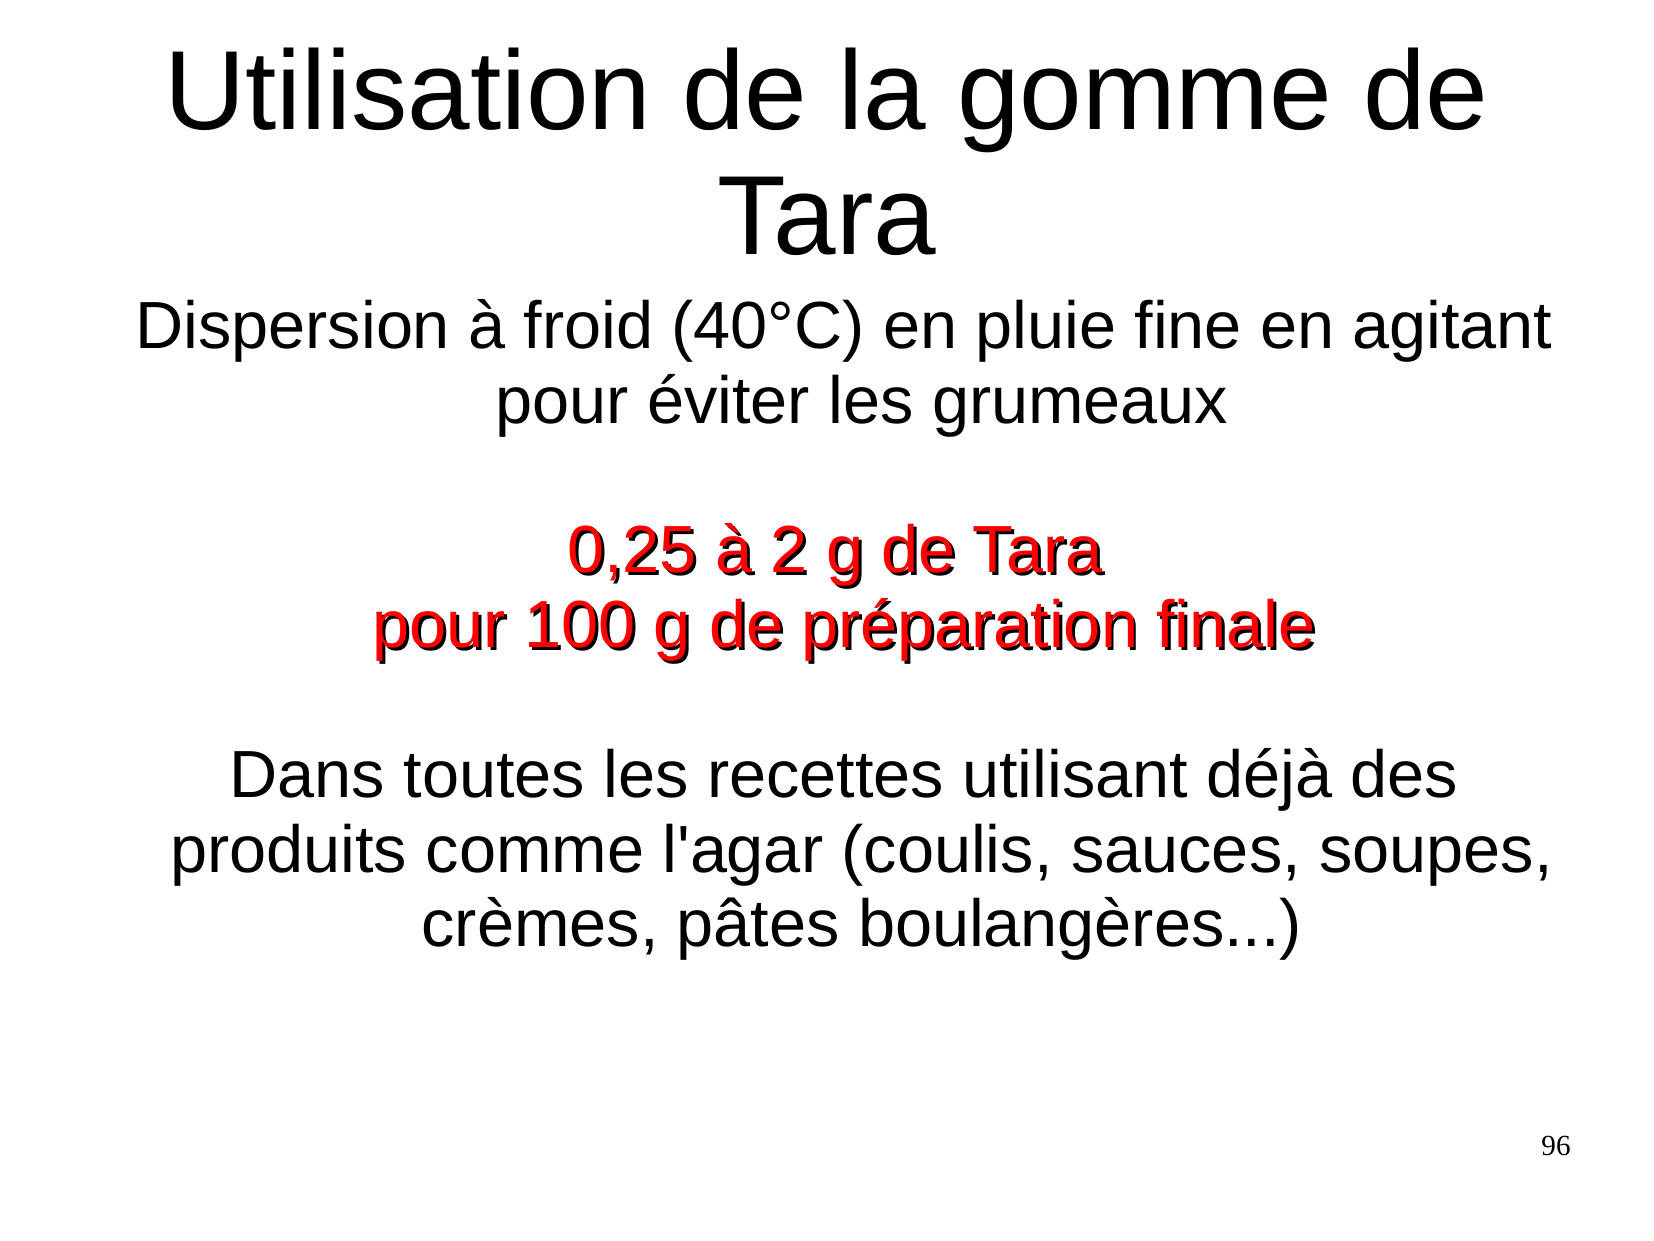

# Utilisation de la gomme de Tara
Dispersion à froid (40°C) en pluie fine en agitant pour éviter les grumeaux
0,25 à 2 g de Tara
pour 100 g de préparation finale
Dans toutes les recettes utilisant déjà des produits comme l'agar (coulis, sauces, soupes, crèmes, pâtes boulangères...)
96